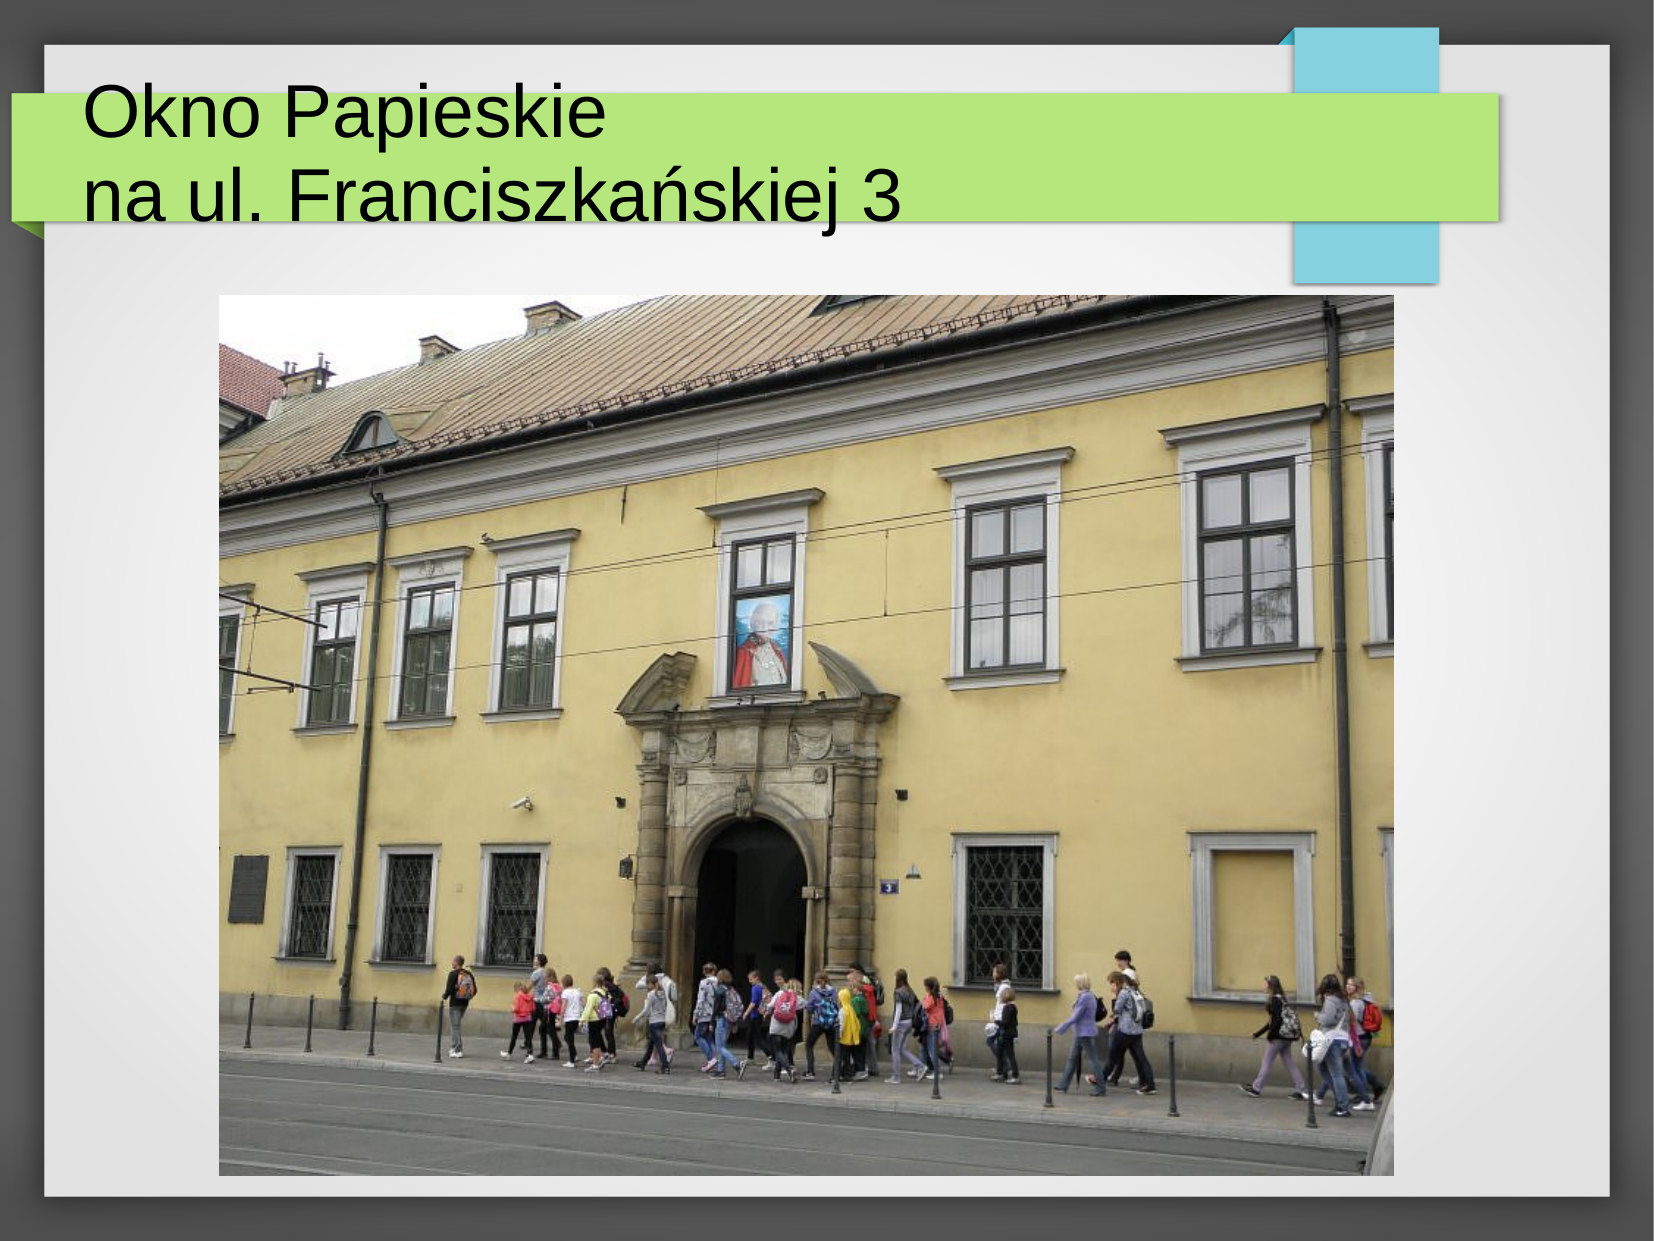

# Okno Papieskie na ul. Franciszkańskiej 3